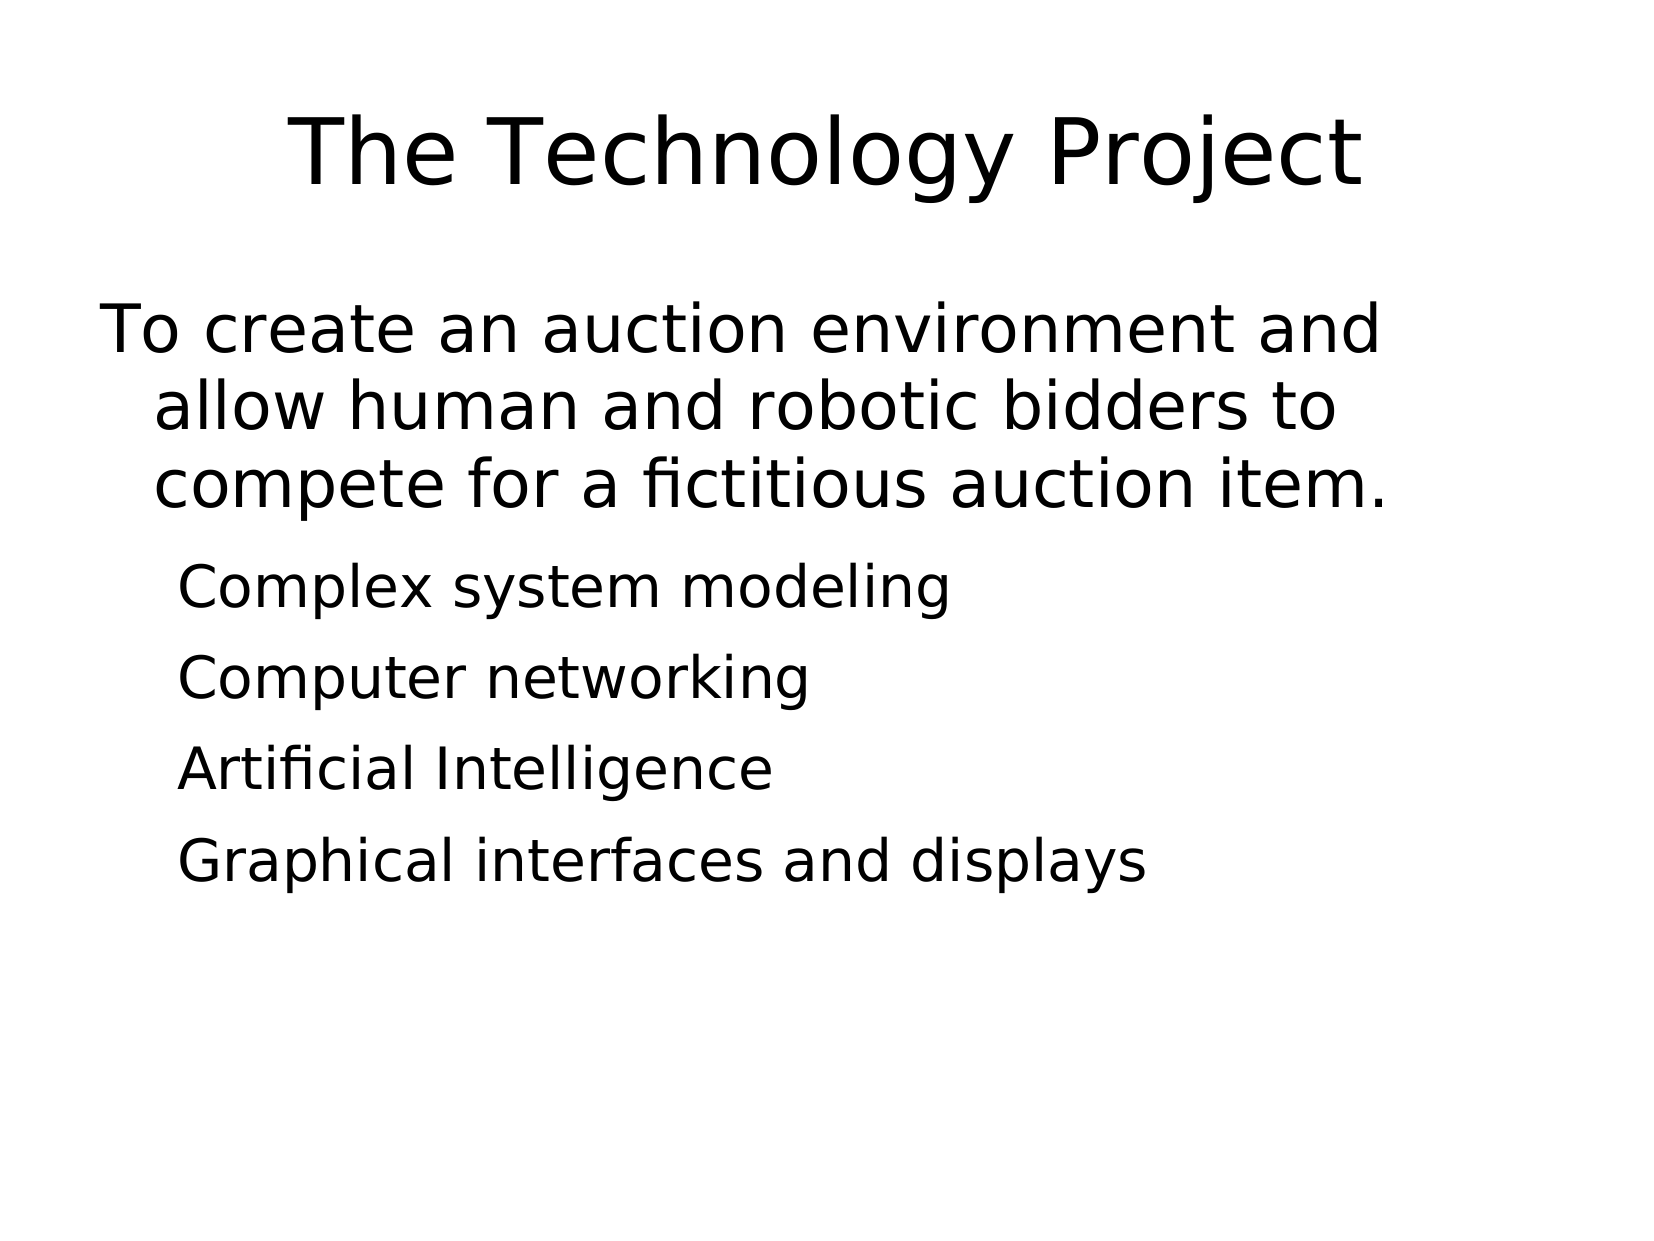

# The Technology Project
To create an auction environment and allow human and robotic bidders to compete for a fictitious auction item.
Complex system modeling
Computer networking
Artificial Intelligence
Graphical interfaces and displays